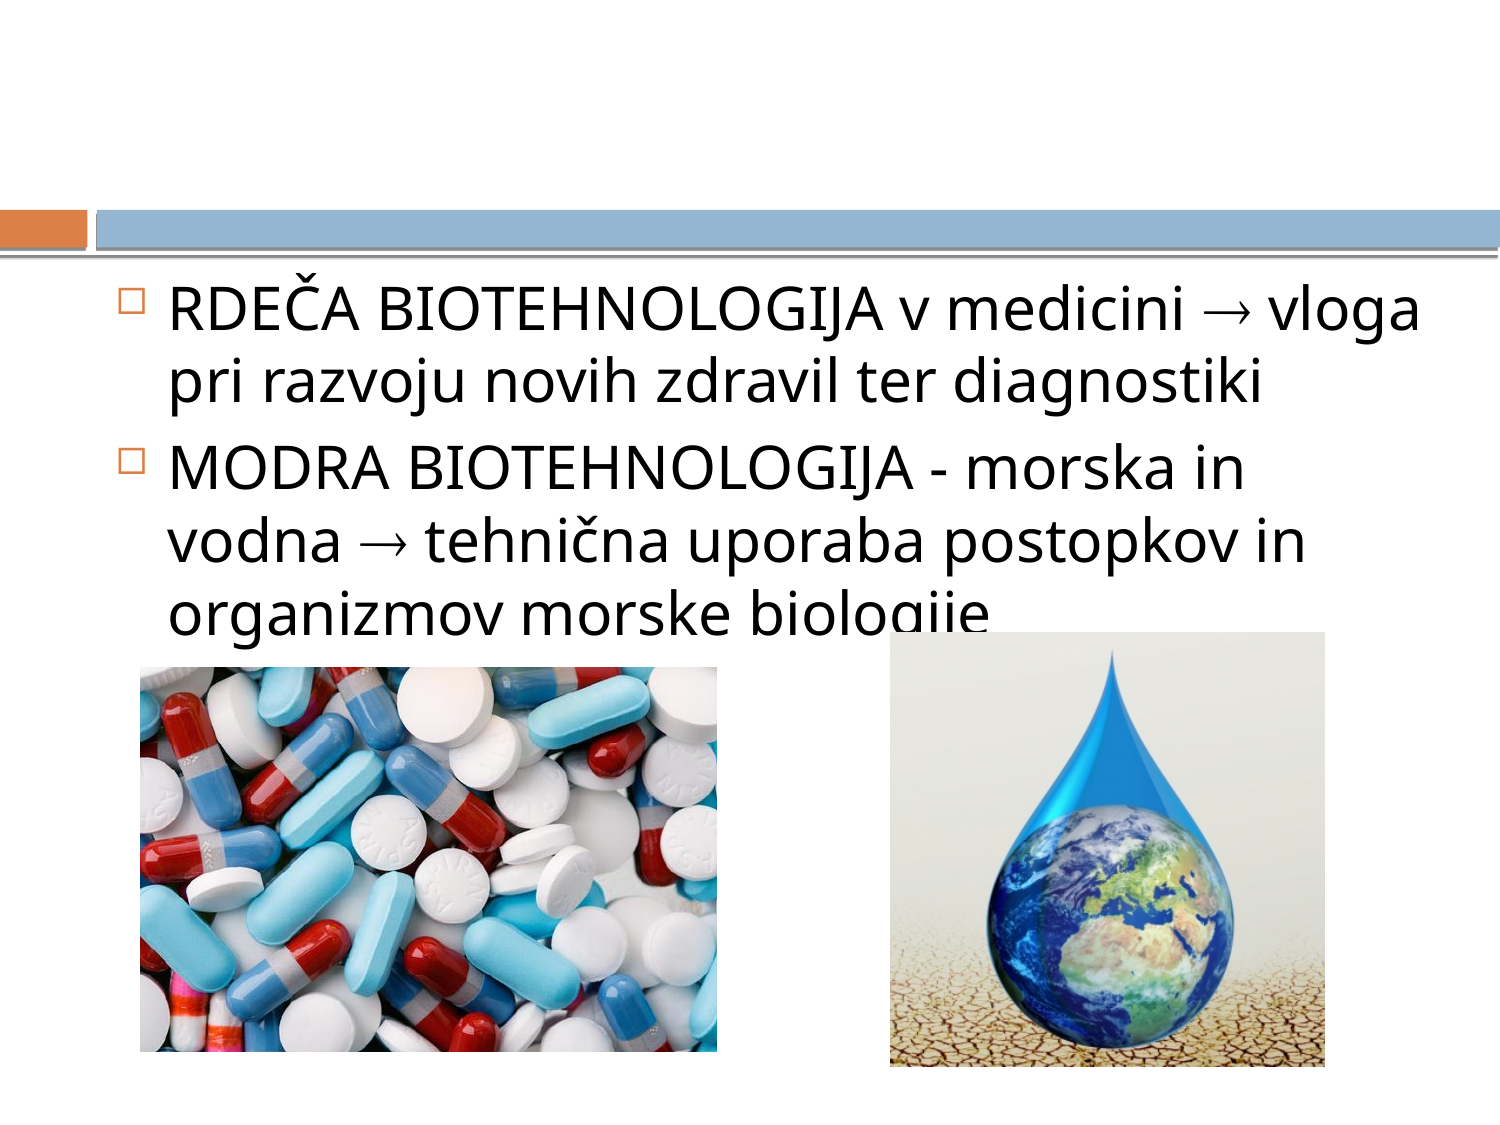

#
RDEČA BIOTEHNOLOGIJA v medicini  vloga pri razvoju novih zdravil ter diagnostiki
MODRA BIOTEHNOLOGIJA - morska in vodna  tehnična uporaba postopkov in organizmov morske biologije